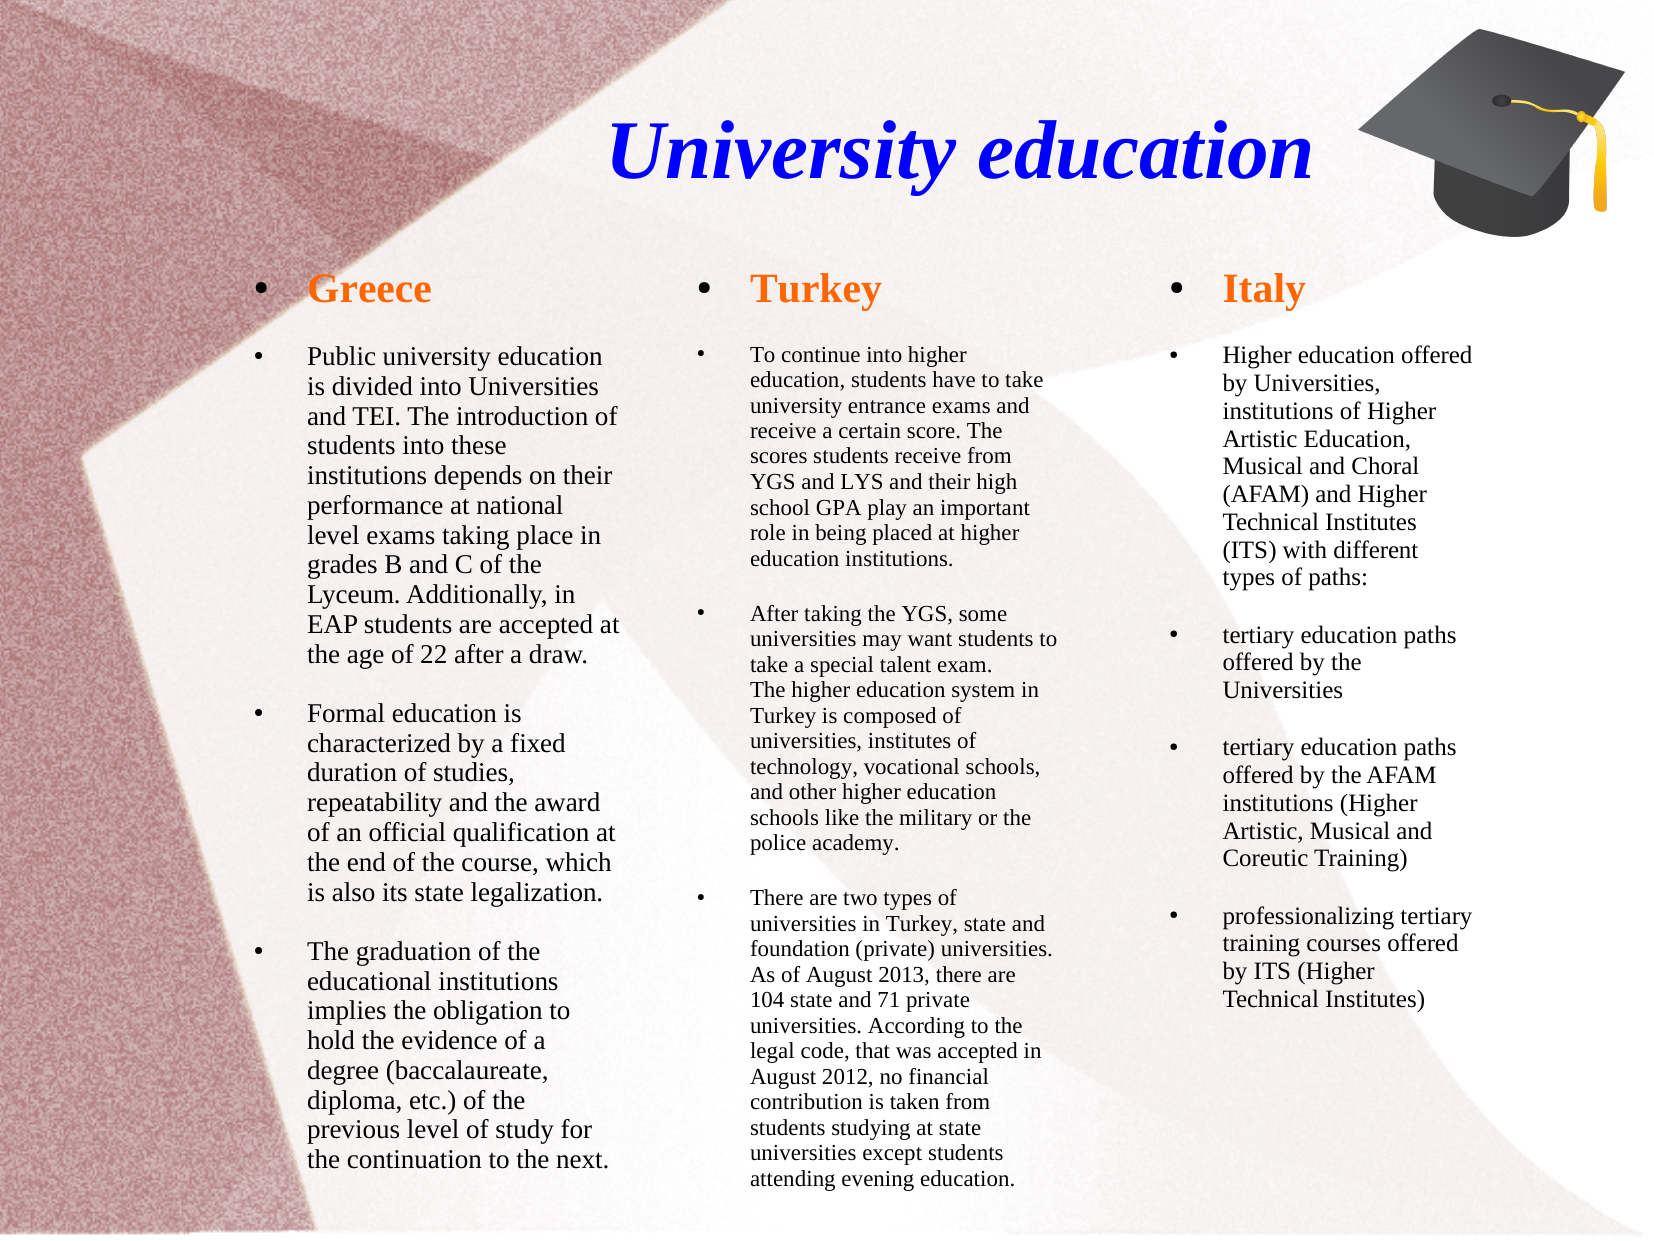

# University education
Greece
Public university education is divided into Universities and TEI. The introduction of students into these institutions depends on their performance at national level exams taking place in grades B and C of the Lyceum. Additionally, in EAP students are accepted at the age of 22 after a draw.
Formal education is characterized by a fixed duration of studies, repeatability and the award of an official qualification at the end of the course, which is also its state legalization.
The graduation of the educational institutions implies the obligation to hold the evidence of a degree (baccalaureate, diploma, etc.) of the previous level of study for the continuation to the next.
Turkey
To continue into higher education, students have to take university entrance exams and receive a certain score. The scores students receive from YGS and LYS and their high school GPA play an important role in being placed at higher education institutions.
After taking the YGS, some universities may want students to take a special talent exam.
The higher education system in Turkey is composed of universities, institutes of technology, vocational schools, and other higher education schools like the military or the police academy.
There are two types of universities in Turkey, state and foundation (private) universities. As of August 2013, there are 104 state and 71 private universities. According to the legal code, that was accepted in August 2012, no financial contribution is taken from students studying at state universities except students attending evening education.
Italy
Higher education offered by Universities, institutions of Higher Artistic Education, Musical and Choral (AFAM) and Higher Technical Institutes (ITS) with different types of paths:
tertiary education paths offered by the Universities
tertiary education paths offered by the AFAM institutions (Higher Artistic, Musical and Coreutic Training)
professionalizing tertiary training courses offered by ITS (Higher Technical Institutes)